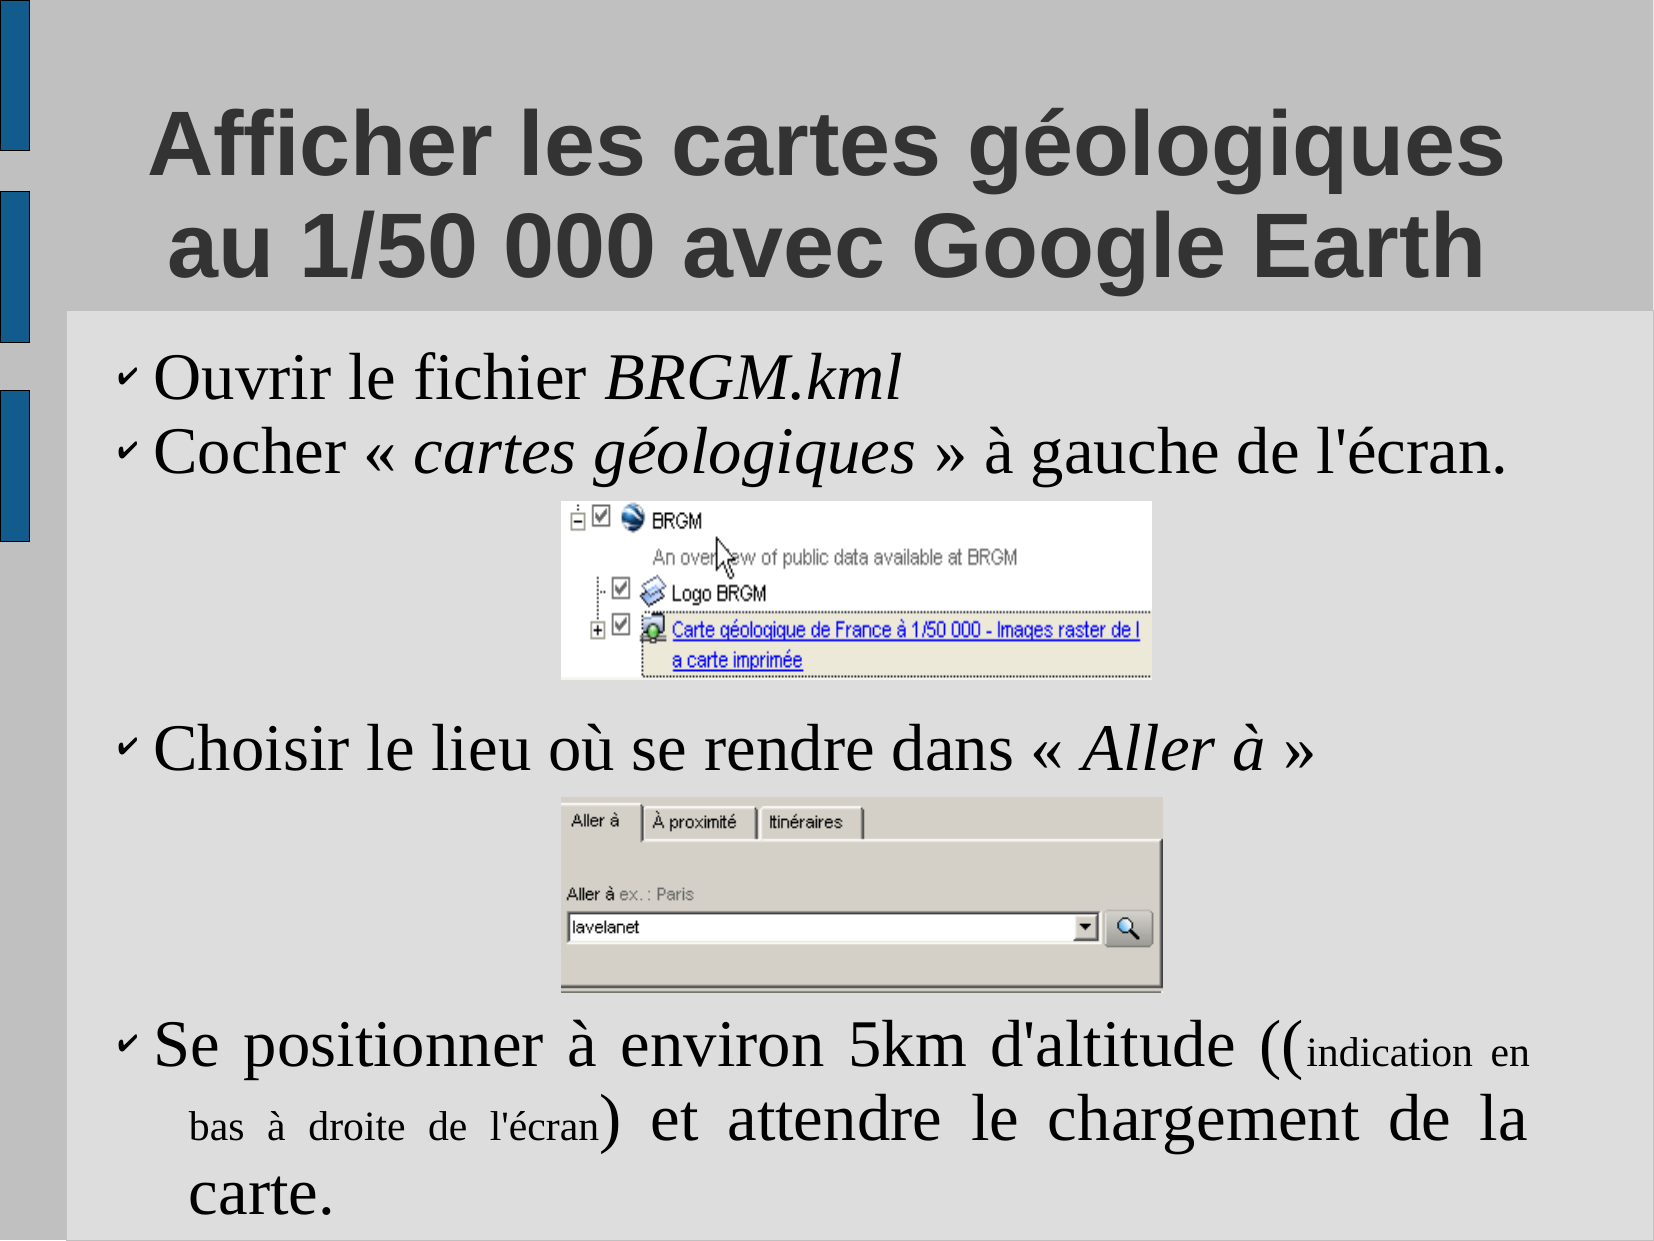

# Afficher les cartes géologiques au 1/50 000 avec Google Earth
Ouvrir le fichier BRGM.kml
Cocher « cartes géologiques » à gauche de l'écran.
Choisir le lieu où se rendre dans « Aller à »
Se positionner à environ 5km d'altitude ((indication en bas à droite de l'écran) et attendre le chargement de la carte.